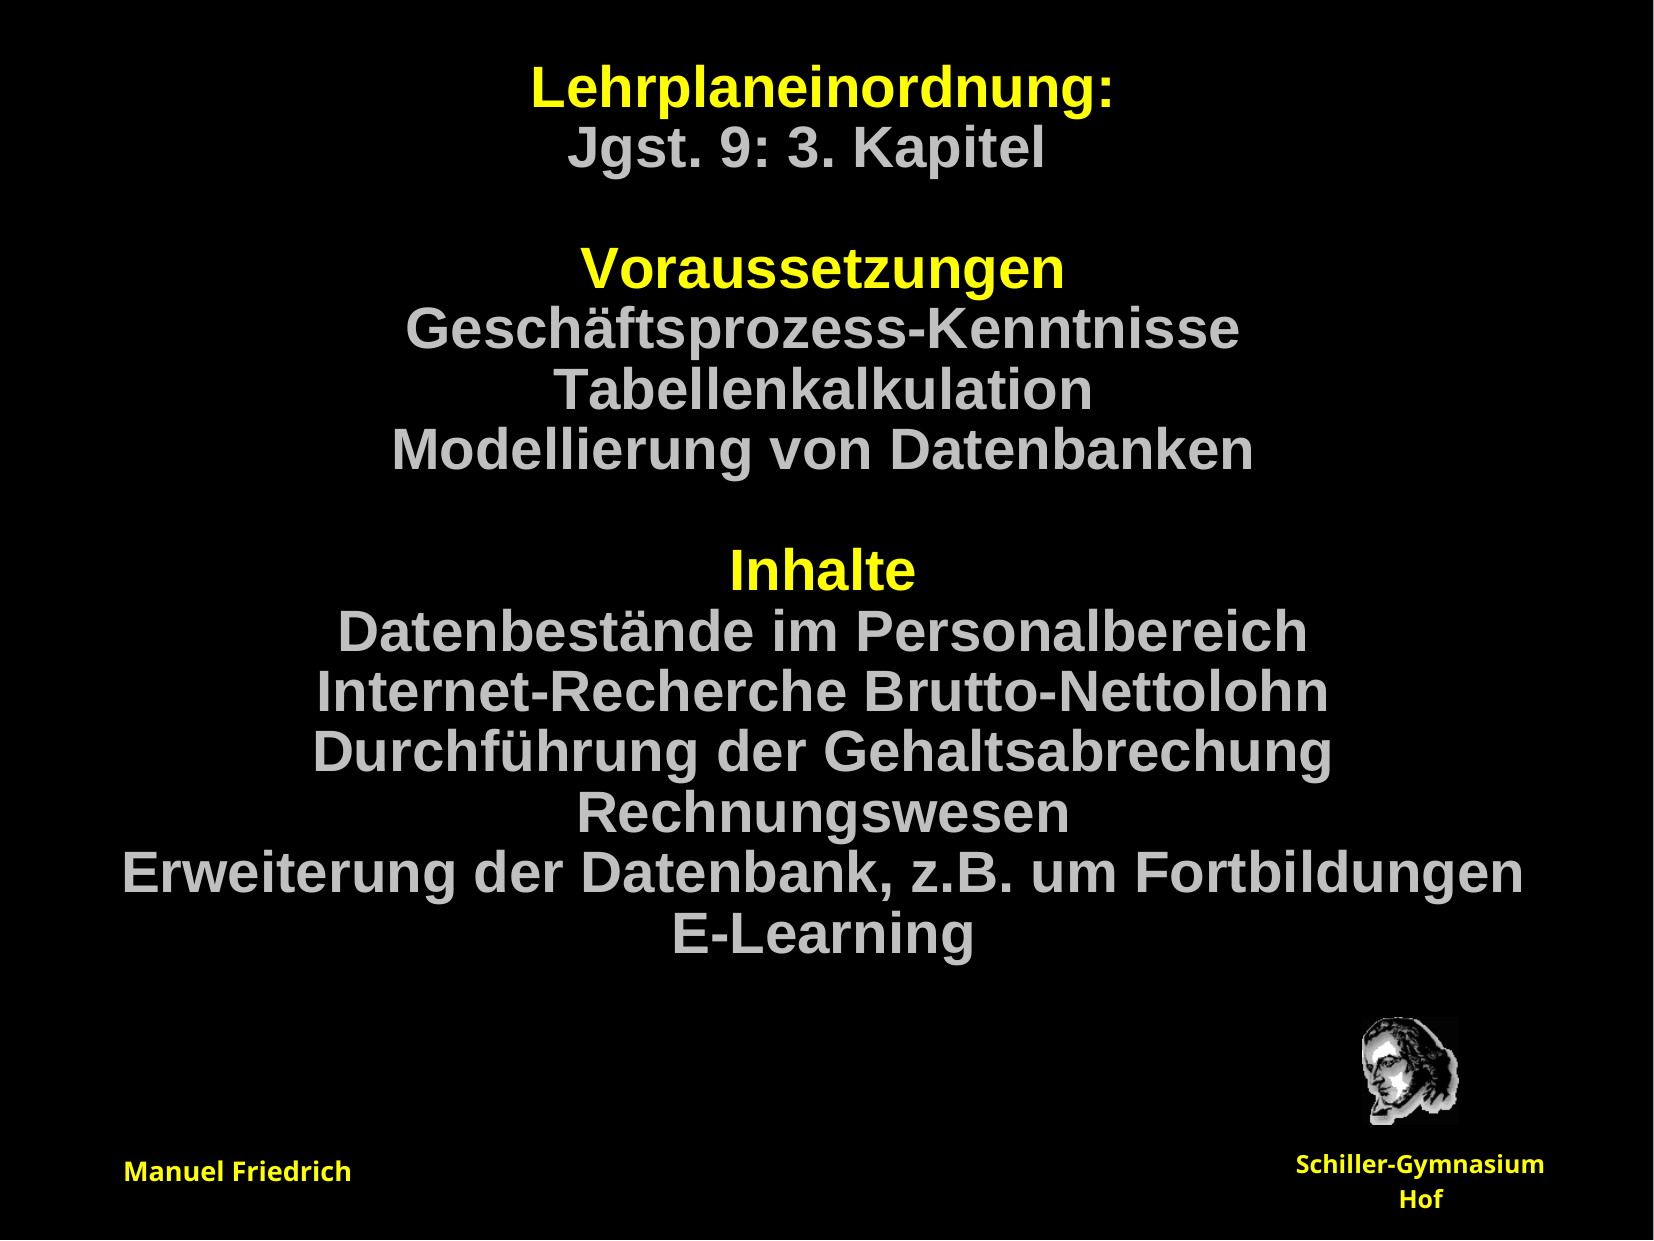

Lehrplaneinordnung:
Jgst. 9: 3. Kapitel
Voraussetzungen
Geschäftsprozess-Kenntnisse
Tabellenkalkulation
Modellierung von Datenbanken
Inhalte
Datenbestände im Personalbereich
Internet-Recherche Brutto-Nettolohn
Durchführung der Gehaltsabrechung
Rechnungswesen
Erweiterung der Datenbank, z.B. um Fortbildungen
E-Learning
Schiller-Gymnasium
Hof
Manuel Friedrich